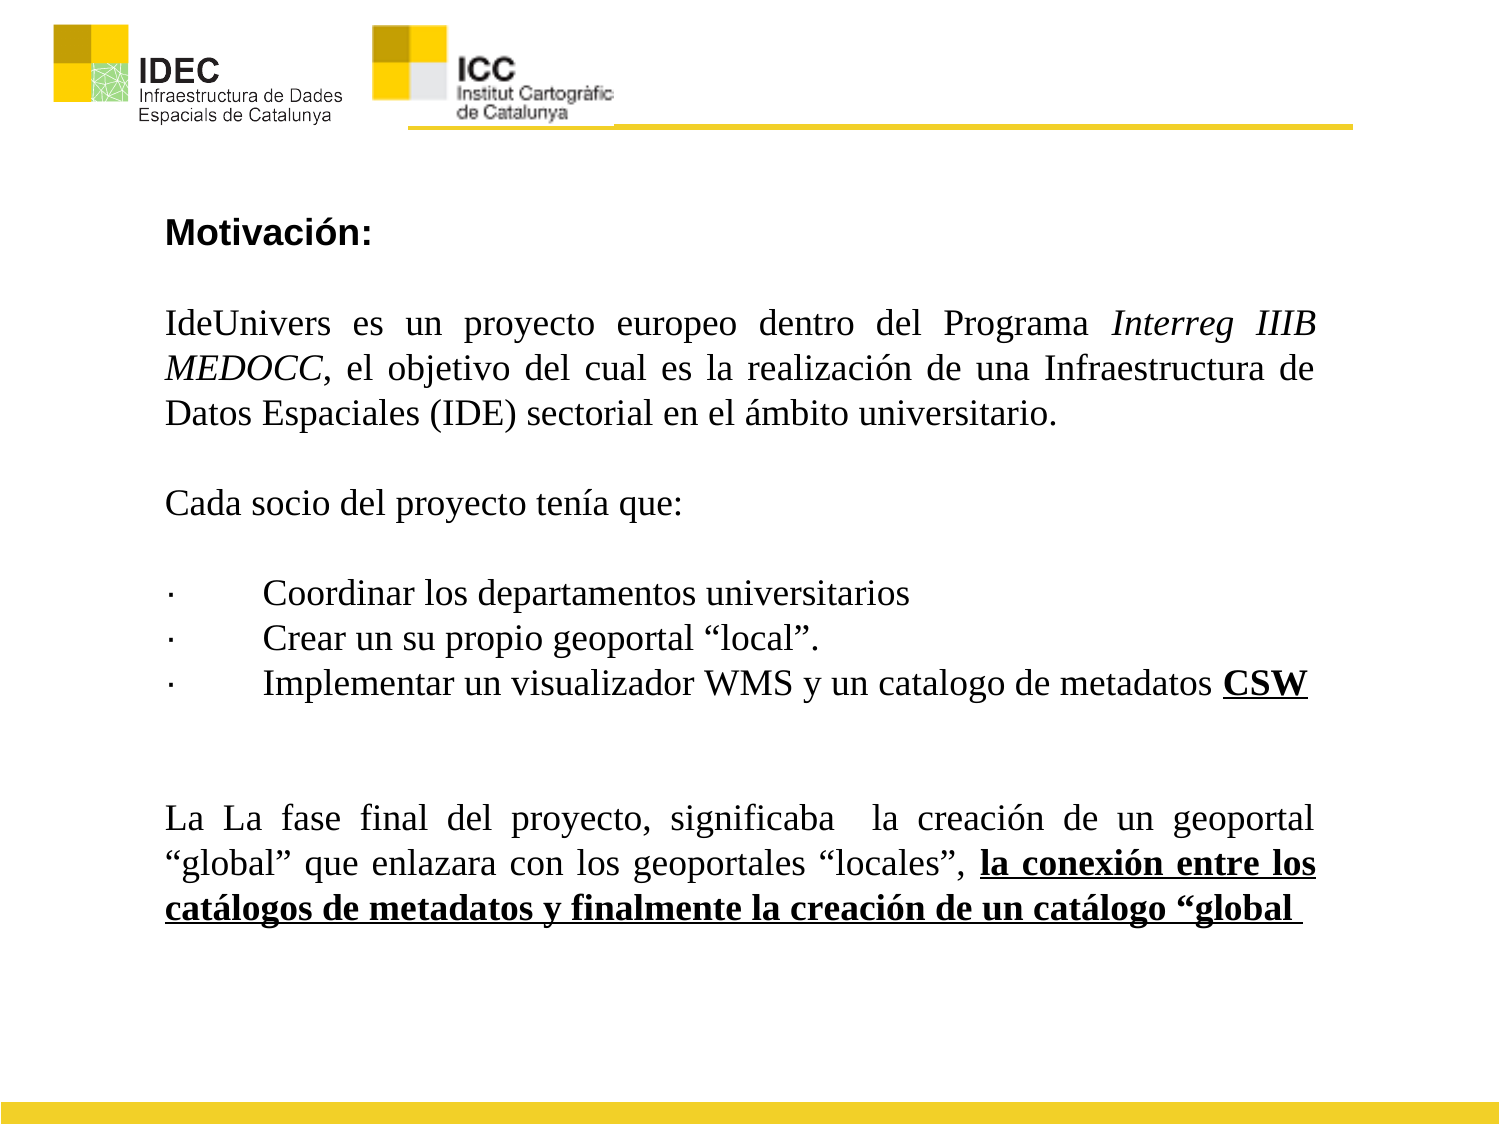

Motivación:
IdeUnivers es un proyecto europeo dentro del Programa Interreg IIIB MEDOCC, el objetivo del cual es la realización de una Infraestructura de Datos Espaciales (IDE) sectorial en el ámbito universitario.
Cada socio del proyecto tenía que:
·        Coordinar los departamentos universitarios
·         Crear un su propio geoportal “local”.
·         Implementar un visualizador WMS y un catalogo de metadatos CSW
La La fase final del proyecto, significaba la creación de un geoportal “global” que enlazara con los geoportales “locales”, la conexión entre los catálogos de metadatos y finalmente la creación de un catálogo “global